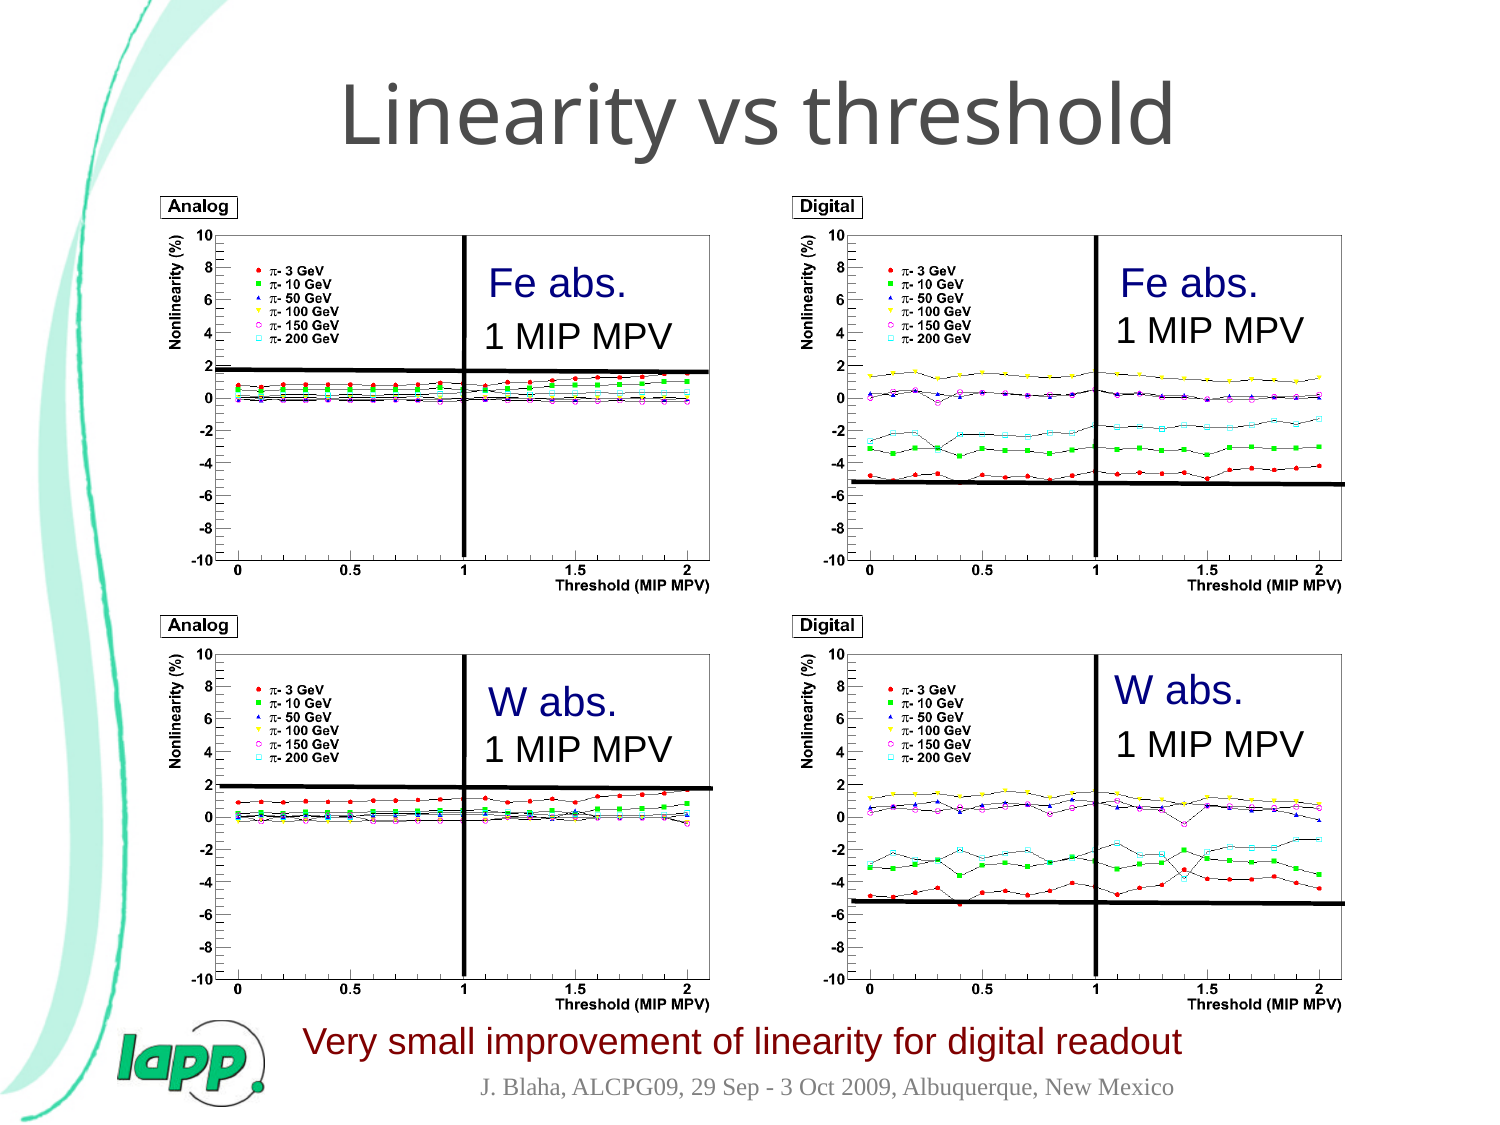

Linearity vs threshold
#
Fe abs.
1 MIP MPV
Fe abs.
1 MIP MPV
W abs.
1 MIP MPV
W abs.
1 MIP MPV
Very small improvement of linearity for digital readout
J. Blaha, ALCPG09, 29 Sep - 3 Oct 2009, Albuquerque, New Mexico